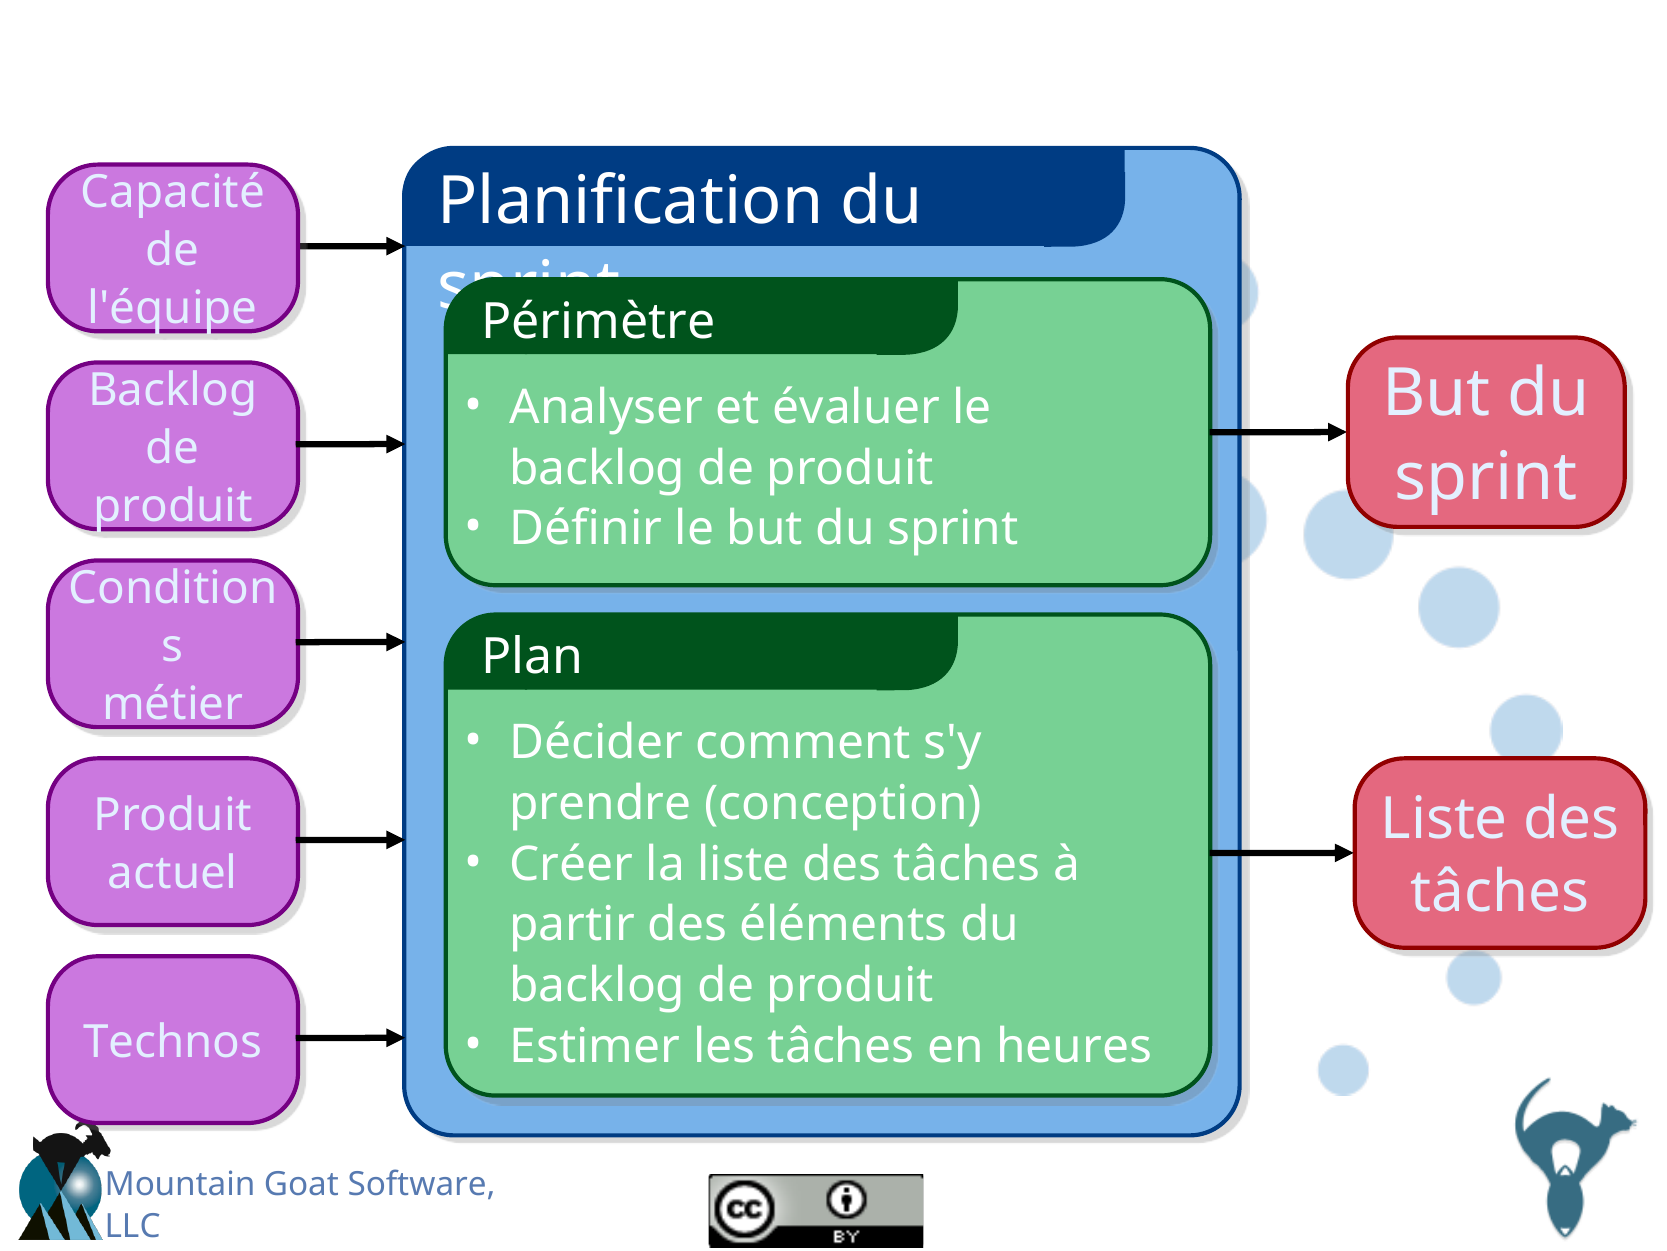

Planification du sprint
Capacité
de l'équipe
Périmètre
Analyser et évaluer le backlog de produit
Définir le but du sprint
But du sprint
Backlog
de produit
Conditions
métier
Plan
Décider comment s'y prendre (conception)‏
Créer la liste des tâches à partir des éléments du backlog de produit
Estimer les tâches en heures
Produit
actuel
Liste des tâches
Technos